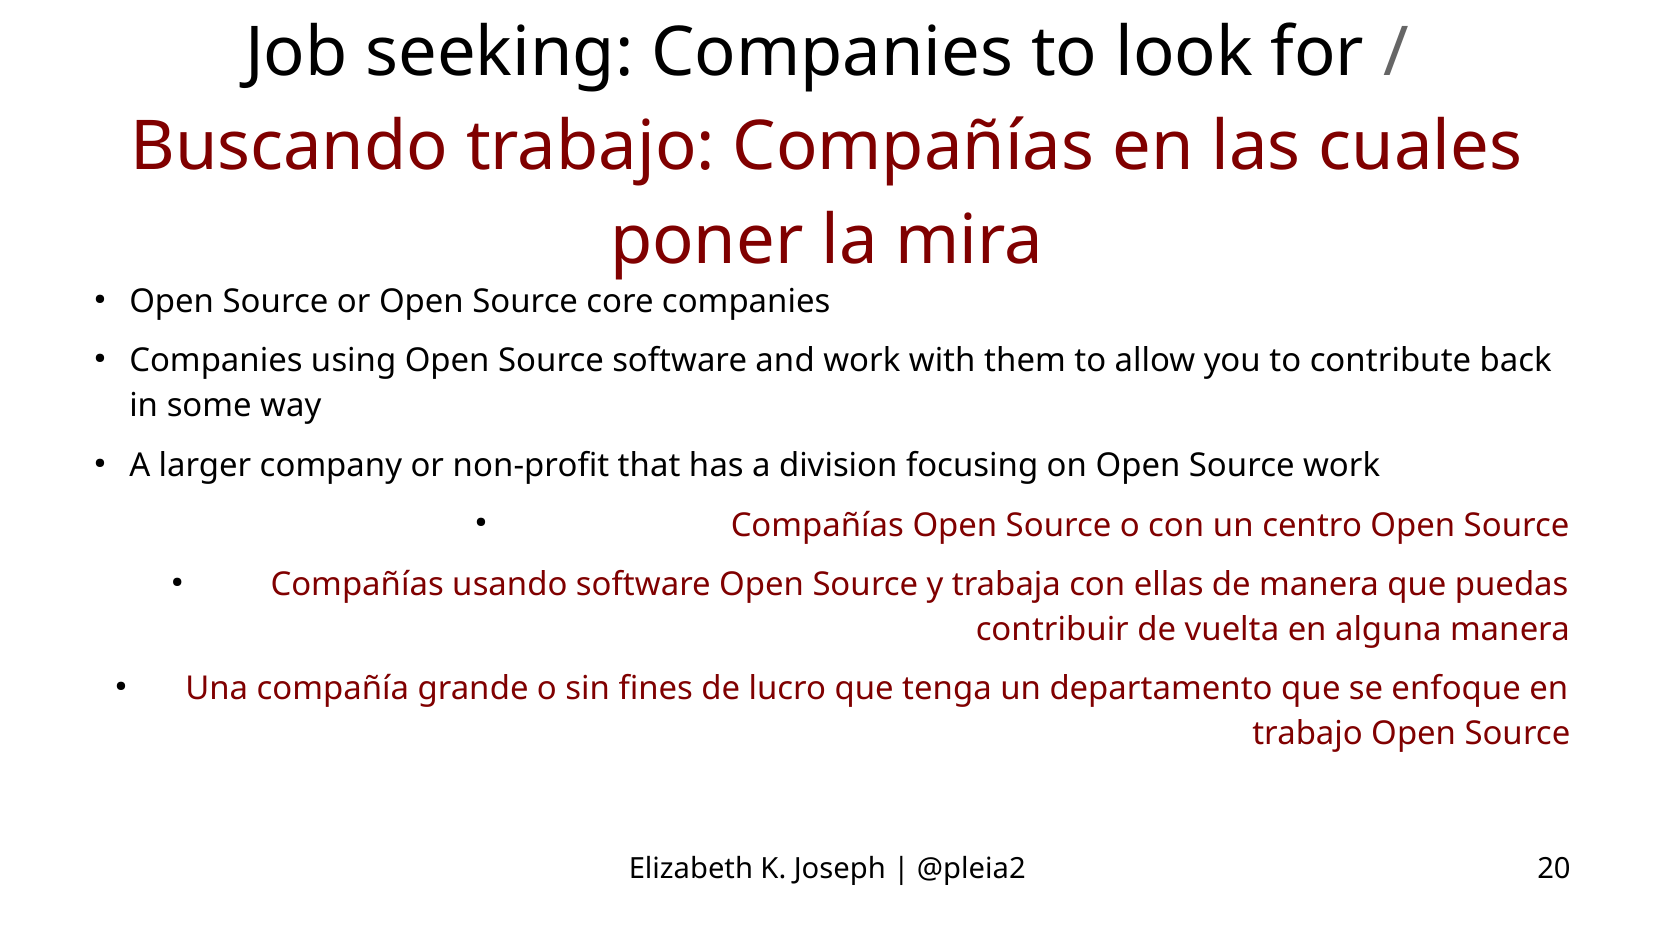

# Job seeking: Companies to look for / Buscando trabajo: Compañías en las cuales poner la mira
Open Source or Open Source core companies
Companies using Open Source software and work with them to allow you to contribute back in some way
A larger company or non-profit that has a division focusing on Open Source work
Compañías Open Source o con un centro Open Source
Compañías usando software Open Source y trabaja con ellas de manera que puedas contribuir de vuelta en alguna manera
Una compañía grande o sin fines de lucro que tenga un departamento que se enfoque en trabajo Open Source
Elizabeth K. Joseph | @pleia2
20